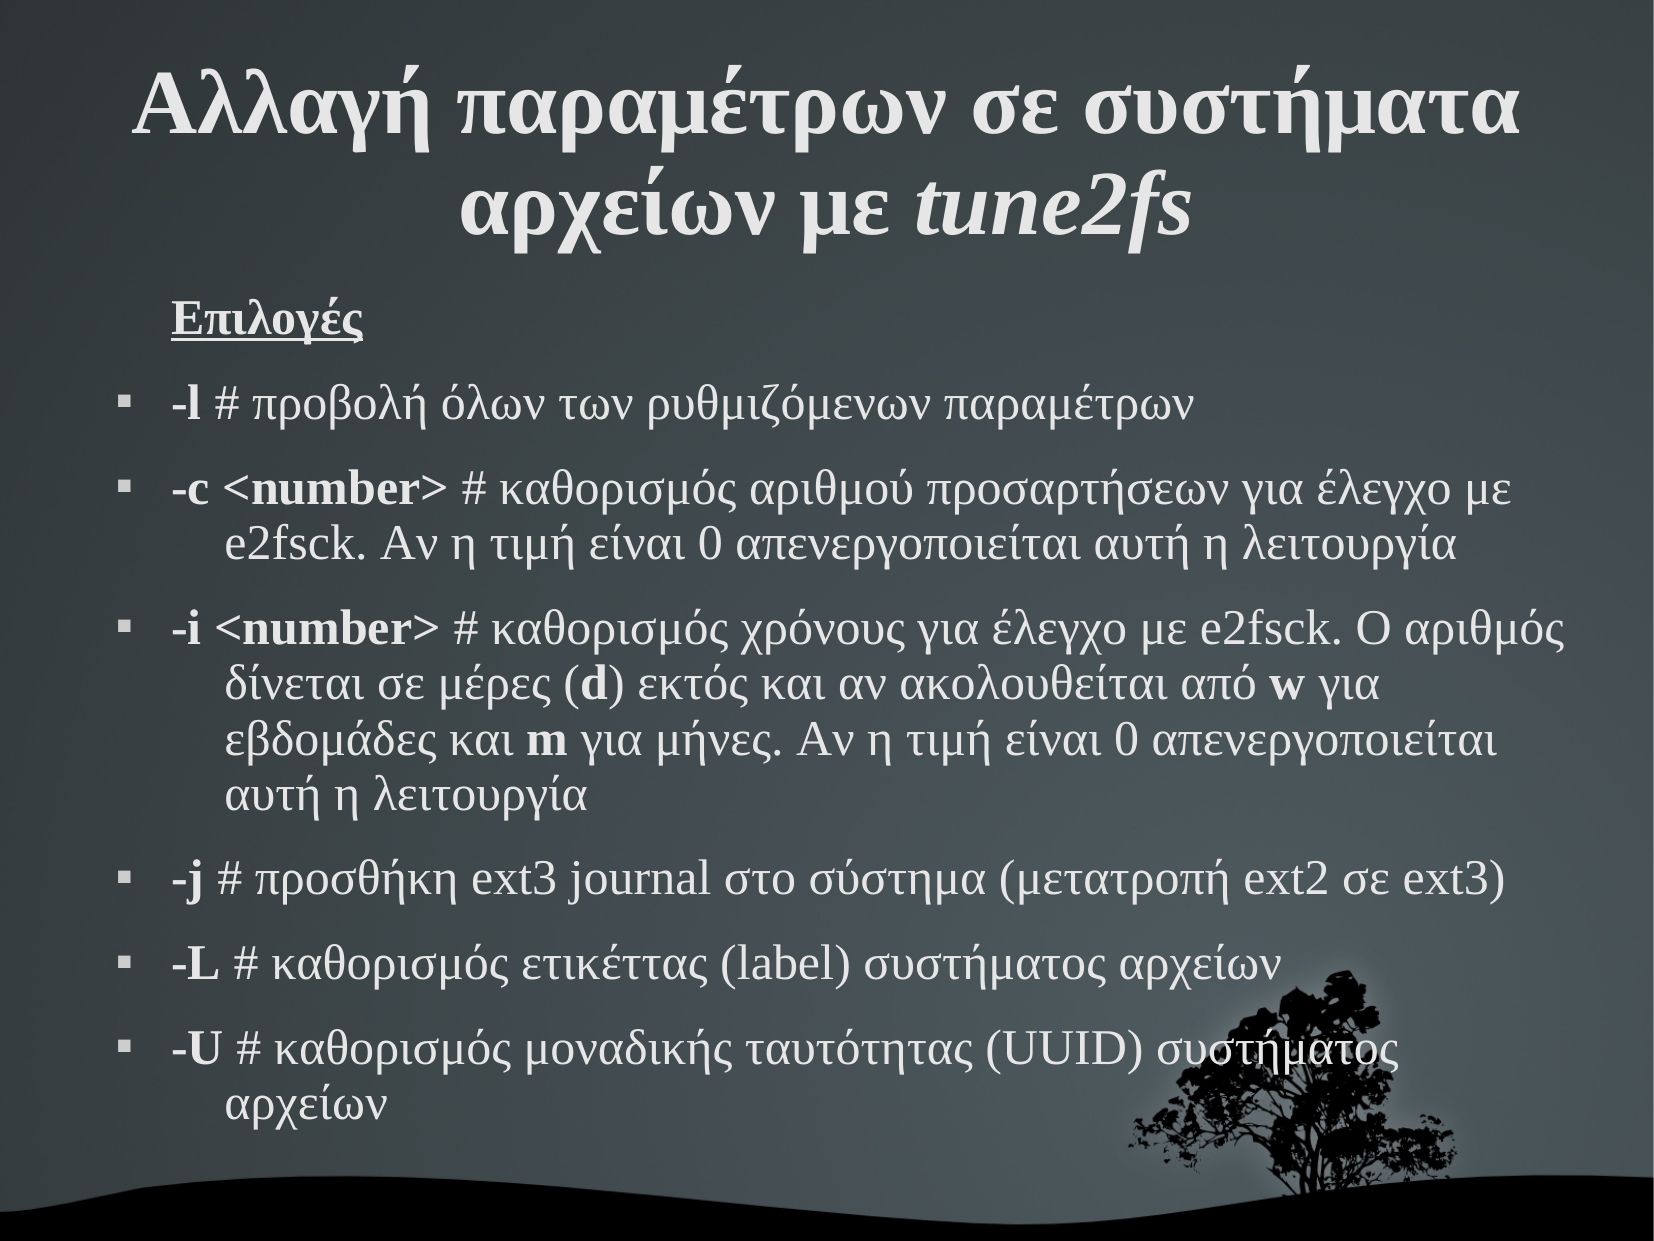

Αλλαγή παραμέτρων σε συστήματα αρχείων με tune2fs
# Επιλογές
-l # προβολή όλων των ρυθμιζόμενων παραμέτρων
-c # καθορισμός αριθμού προσαρτήσεων για έλεγχο με e2fsck. Αν η τιμή είναι 0 απενεργοποιείται αυτή η λειτουργία
-i # καθορισμός χρόνους για έλεγχο με e2fsck. O αριθμός δίνεται σε μέρες (d) εκτός και αν ακολουθείται από w για εβδομάδες και m για μήνες. Αν η τιμή είναι 0 απενεργοποιείται αυτή η λειτουργία
-j # προσθήκη ext3 journal στο σύστημα (μετατροπή ext2 σε ext3)
-L # καθορισμός ετικέττας (label) συστήματος αρχείων
-U # καθορισμός μοναδικής ταυτότητας (UUID) συστήματος αρχείων